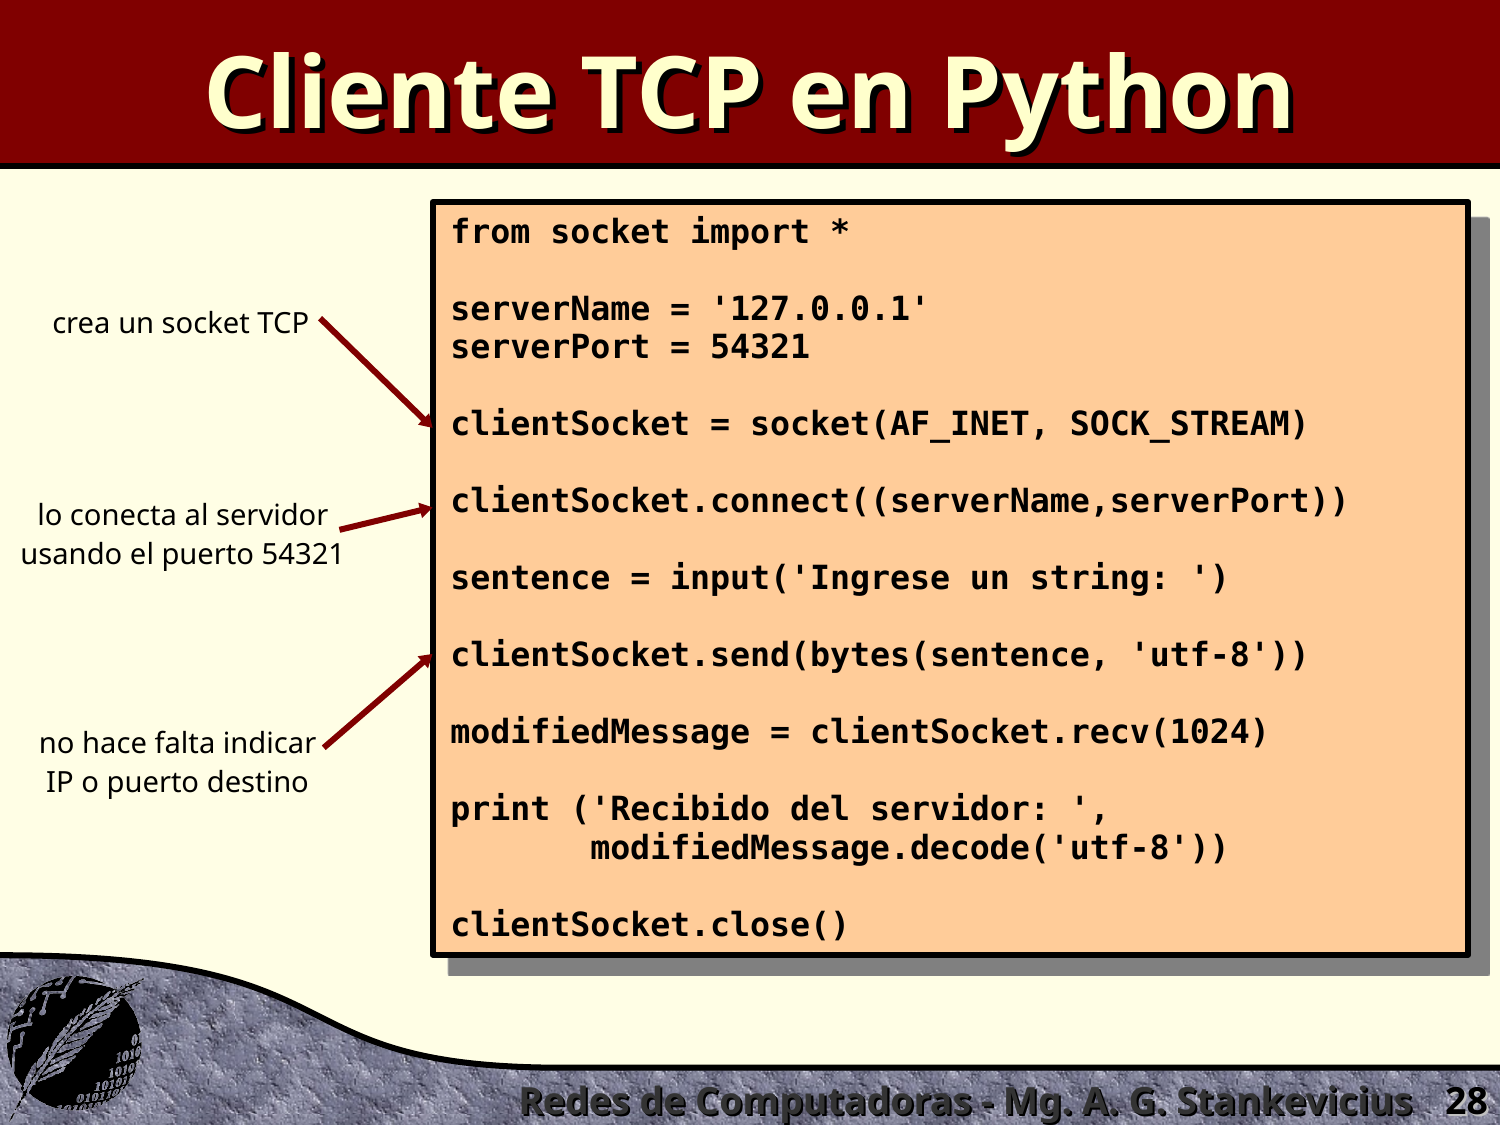

# Cliente TCP en Python
from socket import *
serverName = '127.0.0.1'
serverPort = 54321
clientSocket = socket(AF_INET, SOCK_STREAM)
clientSocket.connect((serverName,serverPort))
sentence = input('Ingrese un string: ')
clientSocket.send(bytes(sentence, 'utf-8'))
modifiedMessage = clientSocket.recv(1024)
print ('Recibido del servidor: ',
 modifiedMessage.decode('utf-8'))
clientSocket.close()
crea un socket TCP
lo conecta al servidor
usando el puerto 54321
no hace falta indicar
IP o puerto destino
28